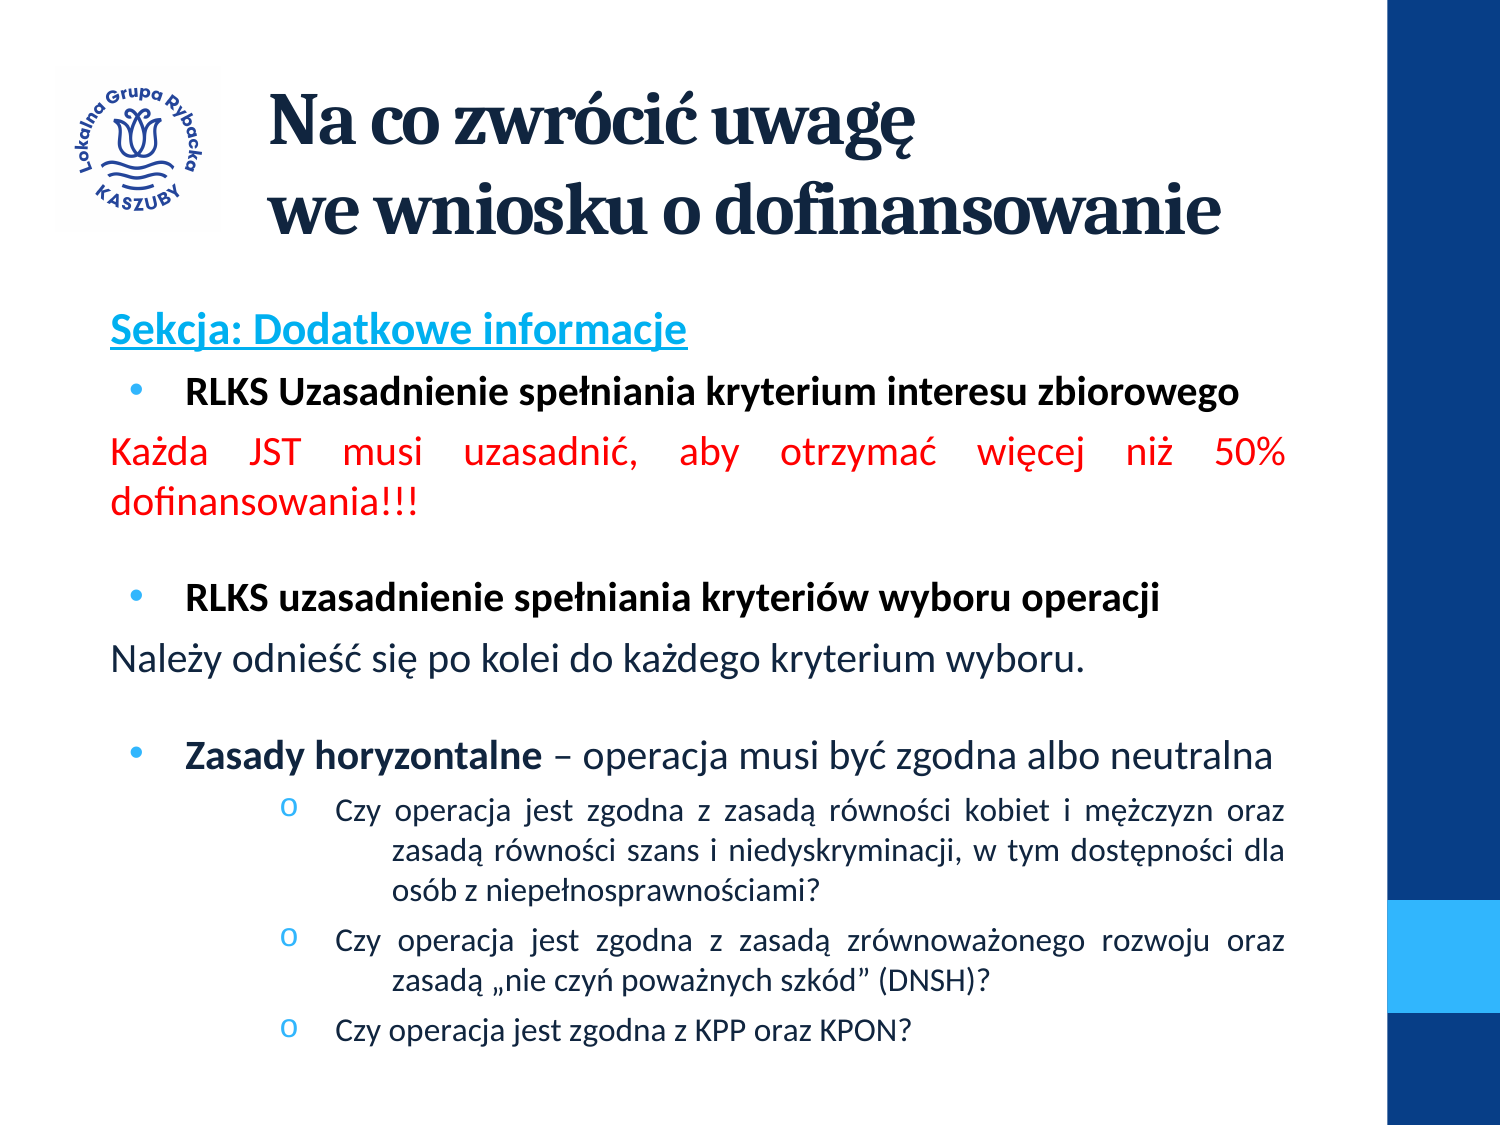

# Na co zwrócić uwagę we wniosku o dofinansowanie
Sekcja: Dodatkowe informacje
RLKS Uzasadnienie spełniania kryterium interesu zbiorowego
Każda JST musi uzasadnić, aby otrzymać więcej niż 50% dofinansowania!!!
RLKS uzasadnienie spełniania kryteriów wyboru operacji
Należy odnieść się po kolei do każdego kryterium wyboru.
Zasady horyzontalne – operacja musi być zgodna albo neutralna
Czy operacja jest zgodna z zasadą równości kobiet i mężczyzn oraz zasadą równości szans i niedyskryminacji, w tym dostępności dla osób z niepełnosprawnościami?
Czy operacja jest zgodna z zasadą zrównoważonego rozwoju oraz zasadą „nie czyń poważnych szkód” (DNSH)?
Czy operacja jest zgodna z KPP oraz KPON?